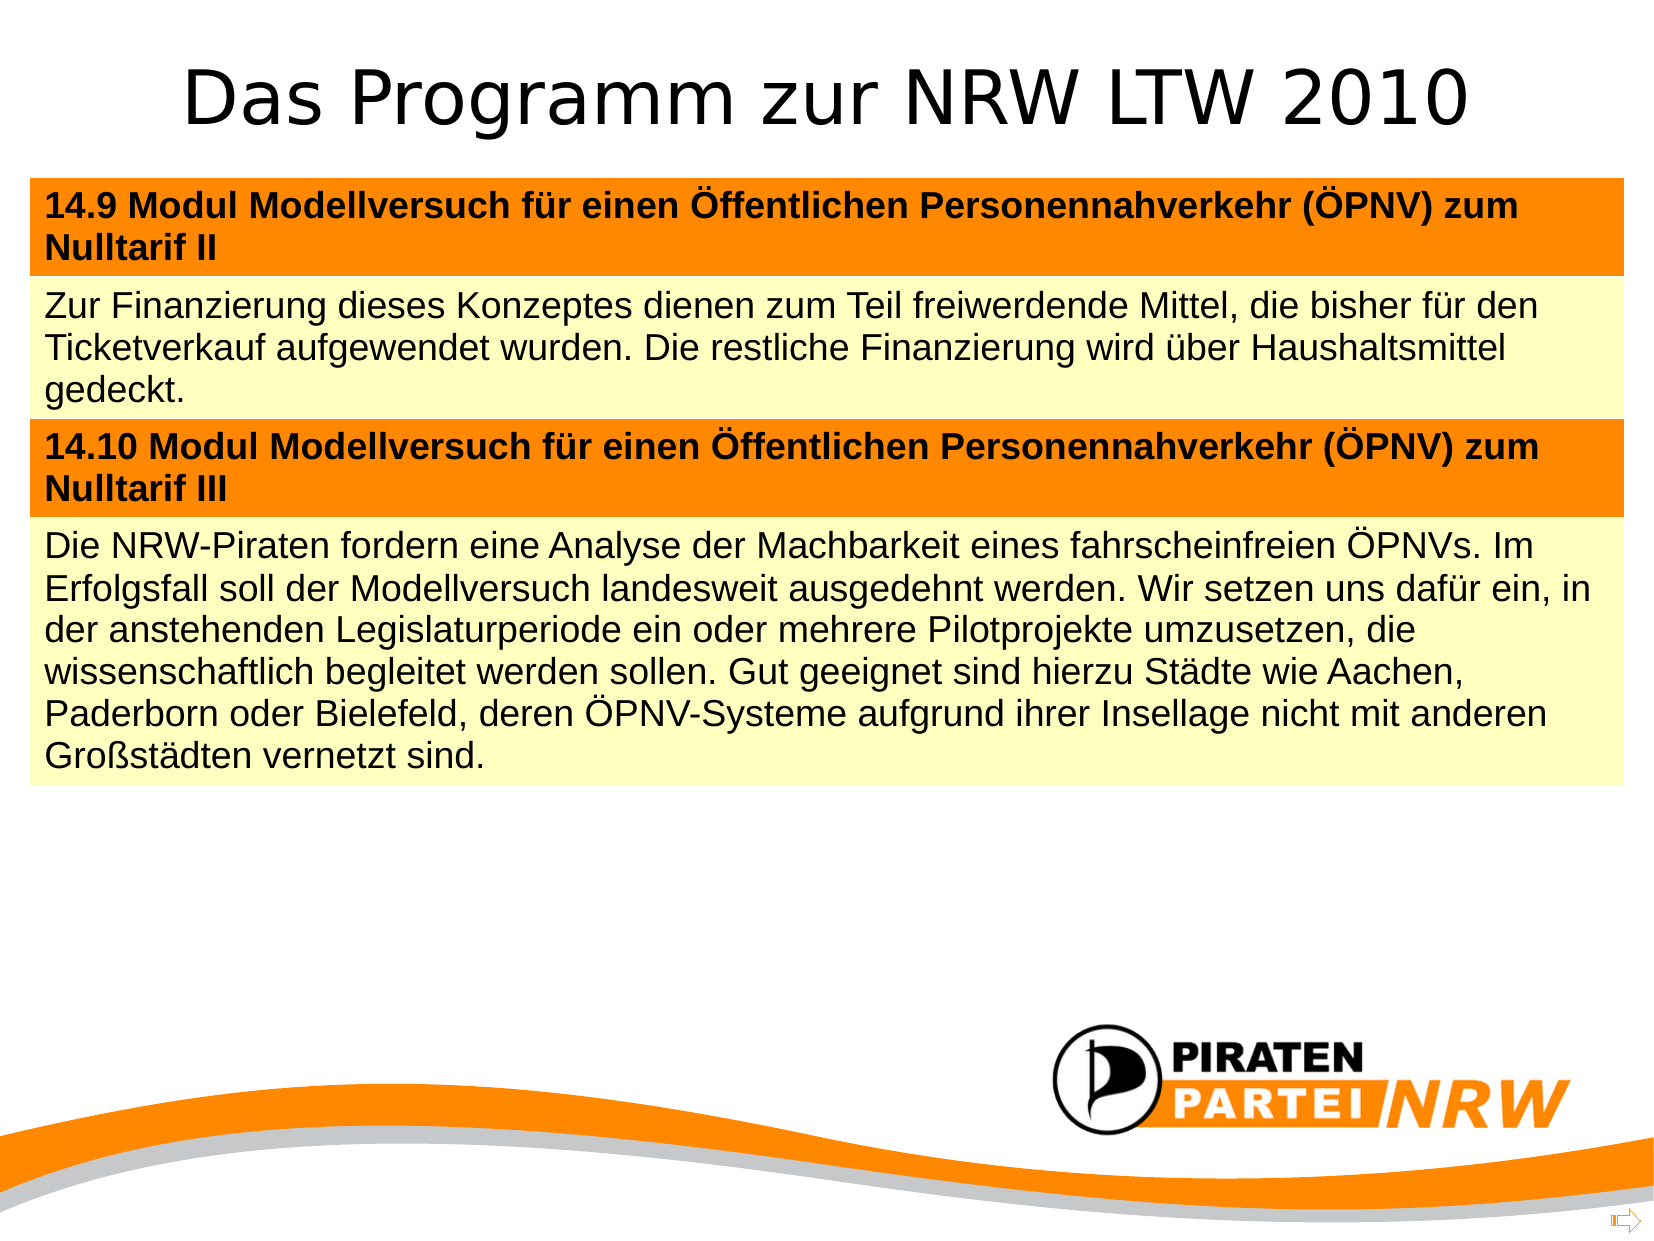

# Das Programm zur NRW LTW 2010
| 14.9 Modul Modellversuch für einen Öffentlichen Personennahverkehr (ÖPNV) zum Nulltarif II |
| --- |
| Zur Finanzierung dieses Konzeptes dienen zum Teil freiwerdende Mittel, die bisher für den Ticketverkauf aufgewendet wurden. Die restliche Finanzierung wird über Haushaltsmittel gedeckt. |
| 14.10 Modul Modellversuch für einen Öffentlichen Personennahverkehr (ÖPNV) zum Nulltarif III |
| Die NRW-Piraten fordern eine Analyse der Machbarkeit eines fahrscheinfreien ÖPNVs. Im Erfolgsfall soll der Modellversuch landesweit ausgedehnt werden. Wir setzen uns dafür ein, in der anstehenden Legislaturperiode ein oder mehrere Pilotprojekte umzusetzen, die wissenschaftlich begleitet werden sollen. Gut geeignet sind hierzu Städte wie Aachen, Paderborn oder Bielefeld, deren ÖPNV-Systeme aufgrund ihrer Insellage nicht mit anderen Großstädten vernetzt sind. |